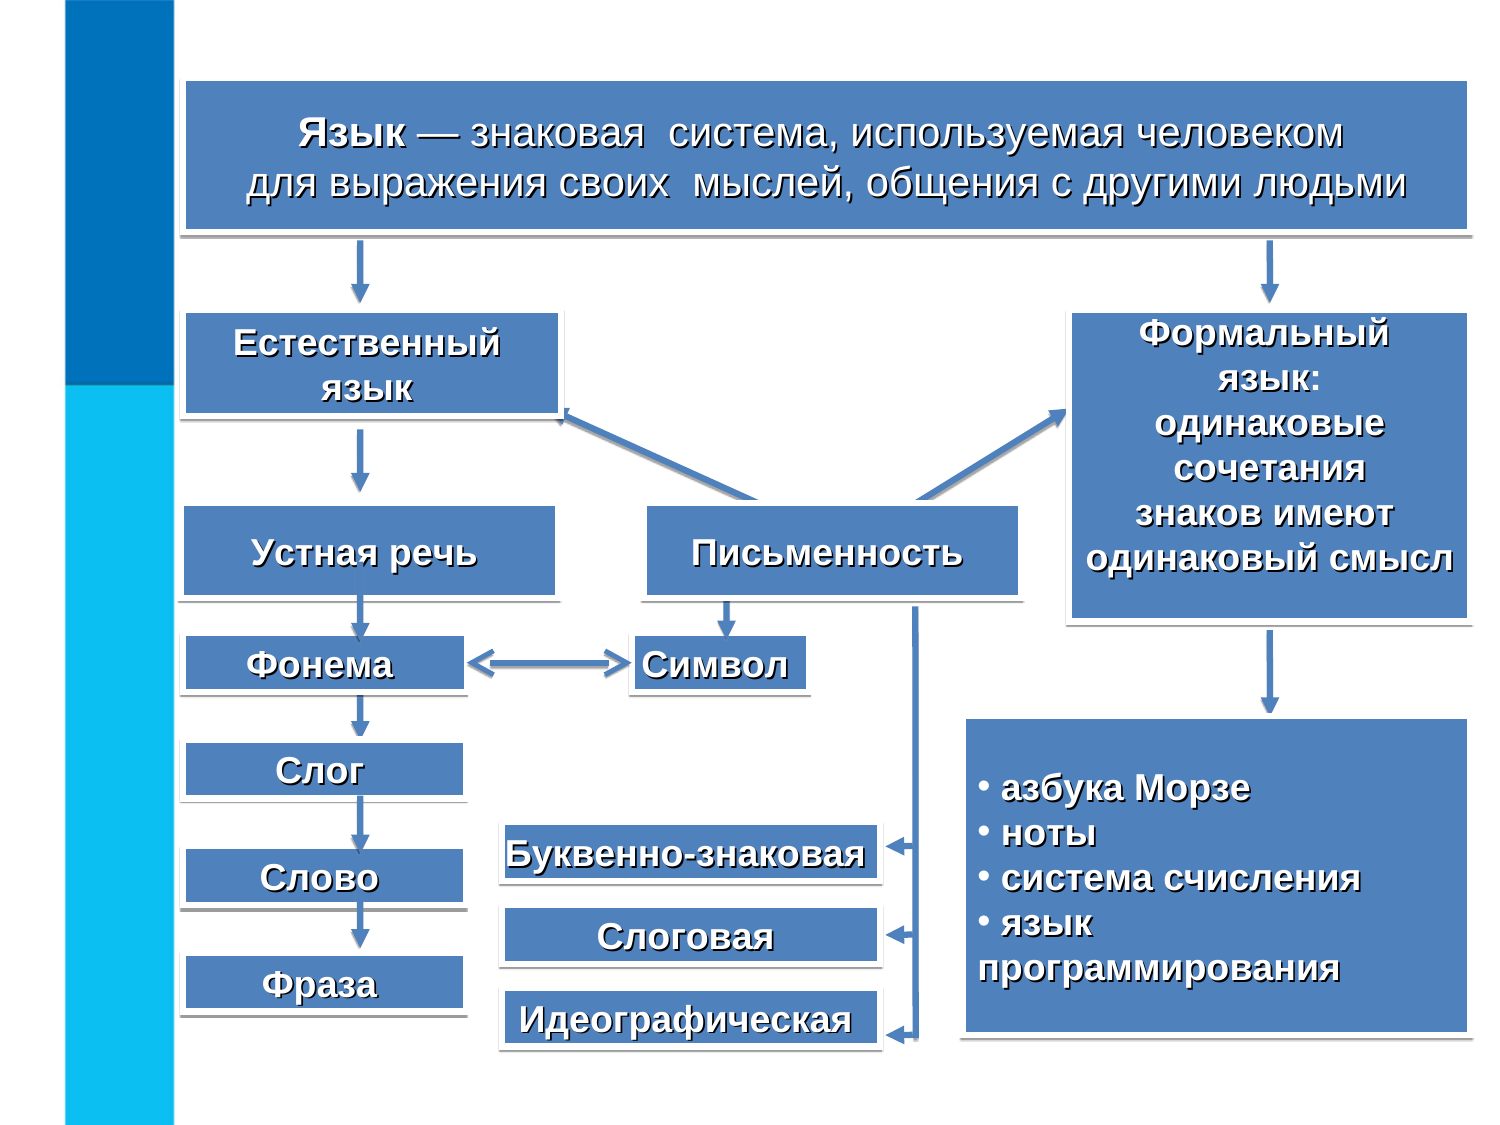

Язык — знаковая система, используемая человеком
для выражения своих мыслей, общения с другими людьми
Естественный
язык
Формальный
язык:
одинаковые
 сочетания
знаков имеют
одинаковый смысл
Устная речь
Письменность
Фонема
Символ
 азбука Морзе
 ноты
 система счисления
 язык
программирования
Слог
Буквенно-знаковая
Слово
Слоговая
Фраза
Идеографическая